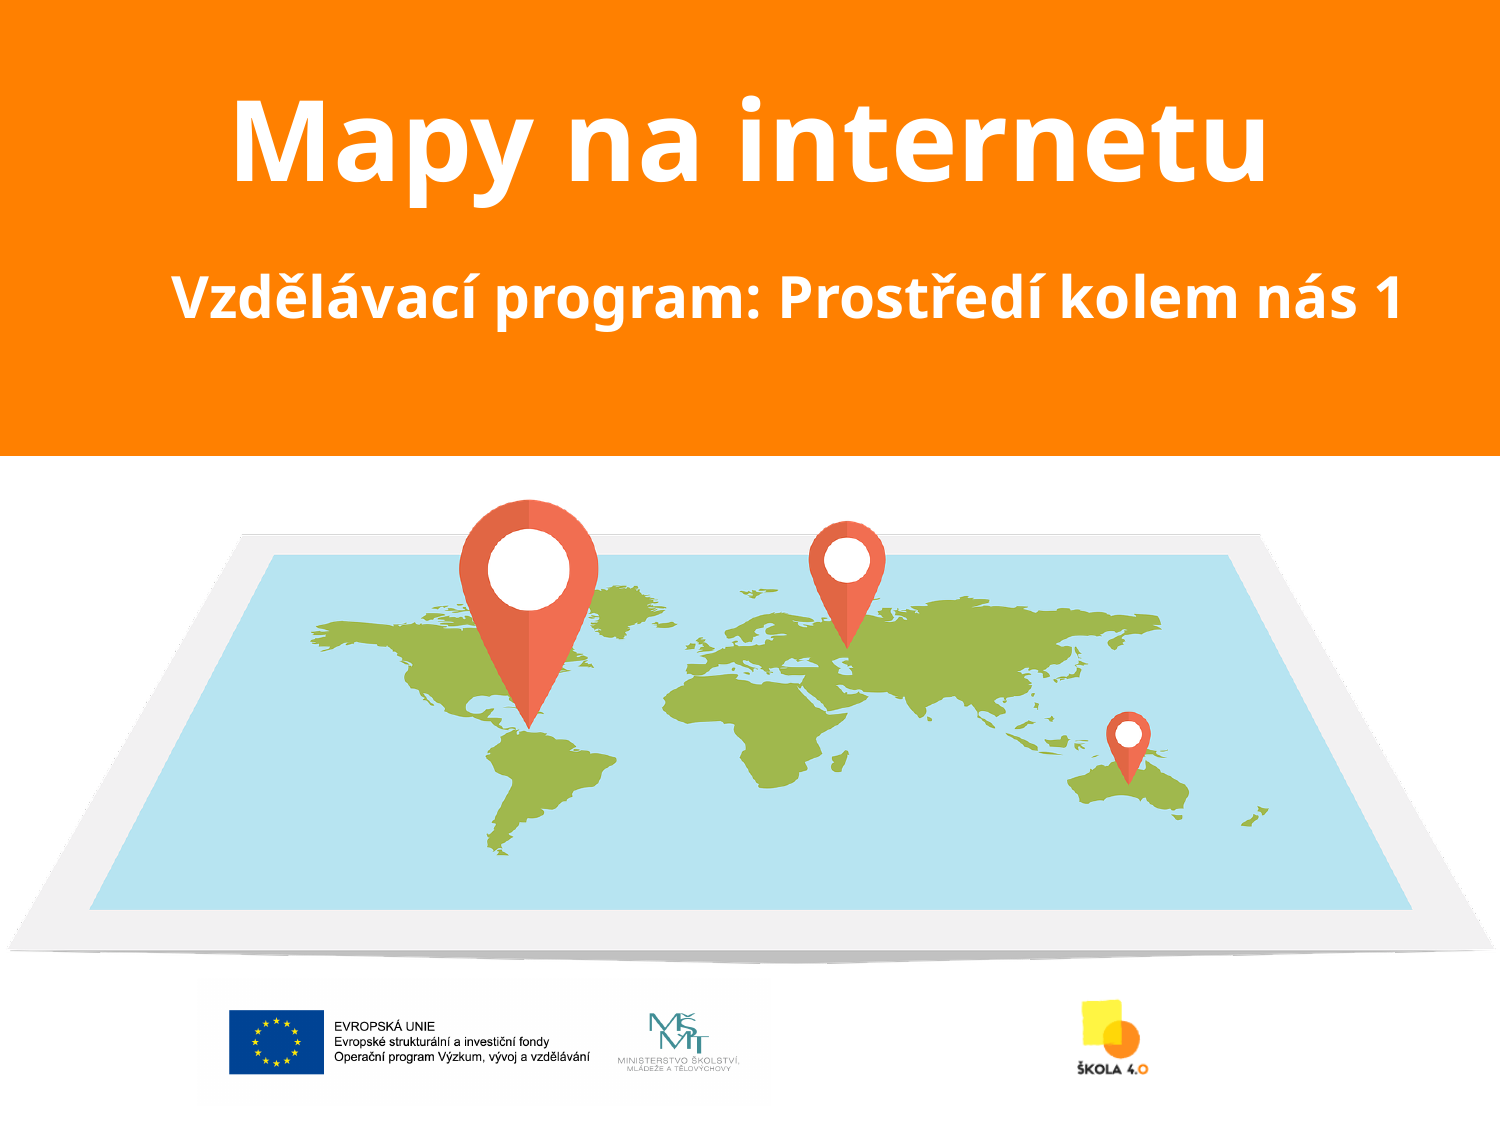

Mapy na internetu
Vzdělávací program: Prostředí kolem nás 1